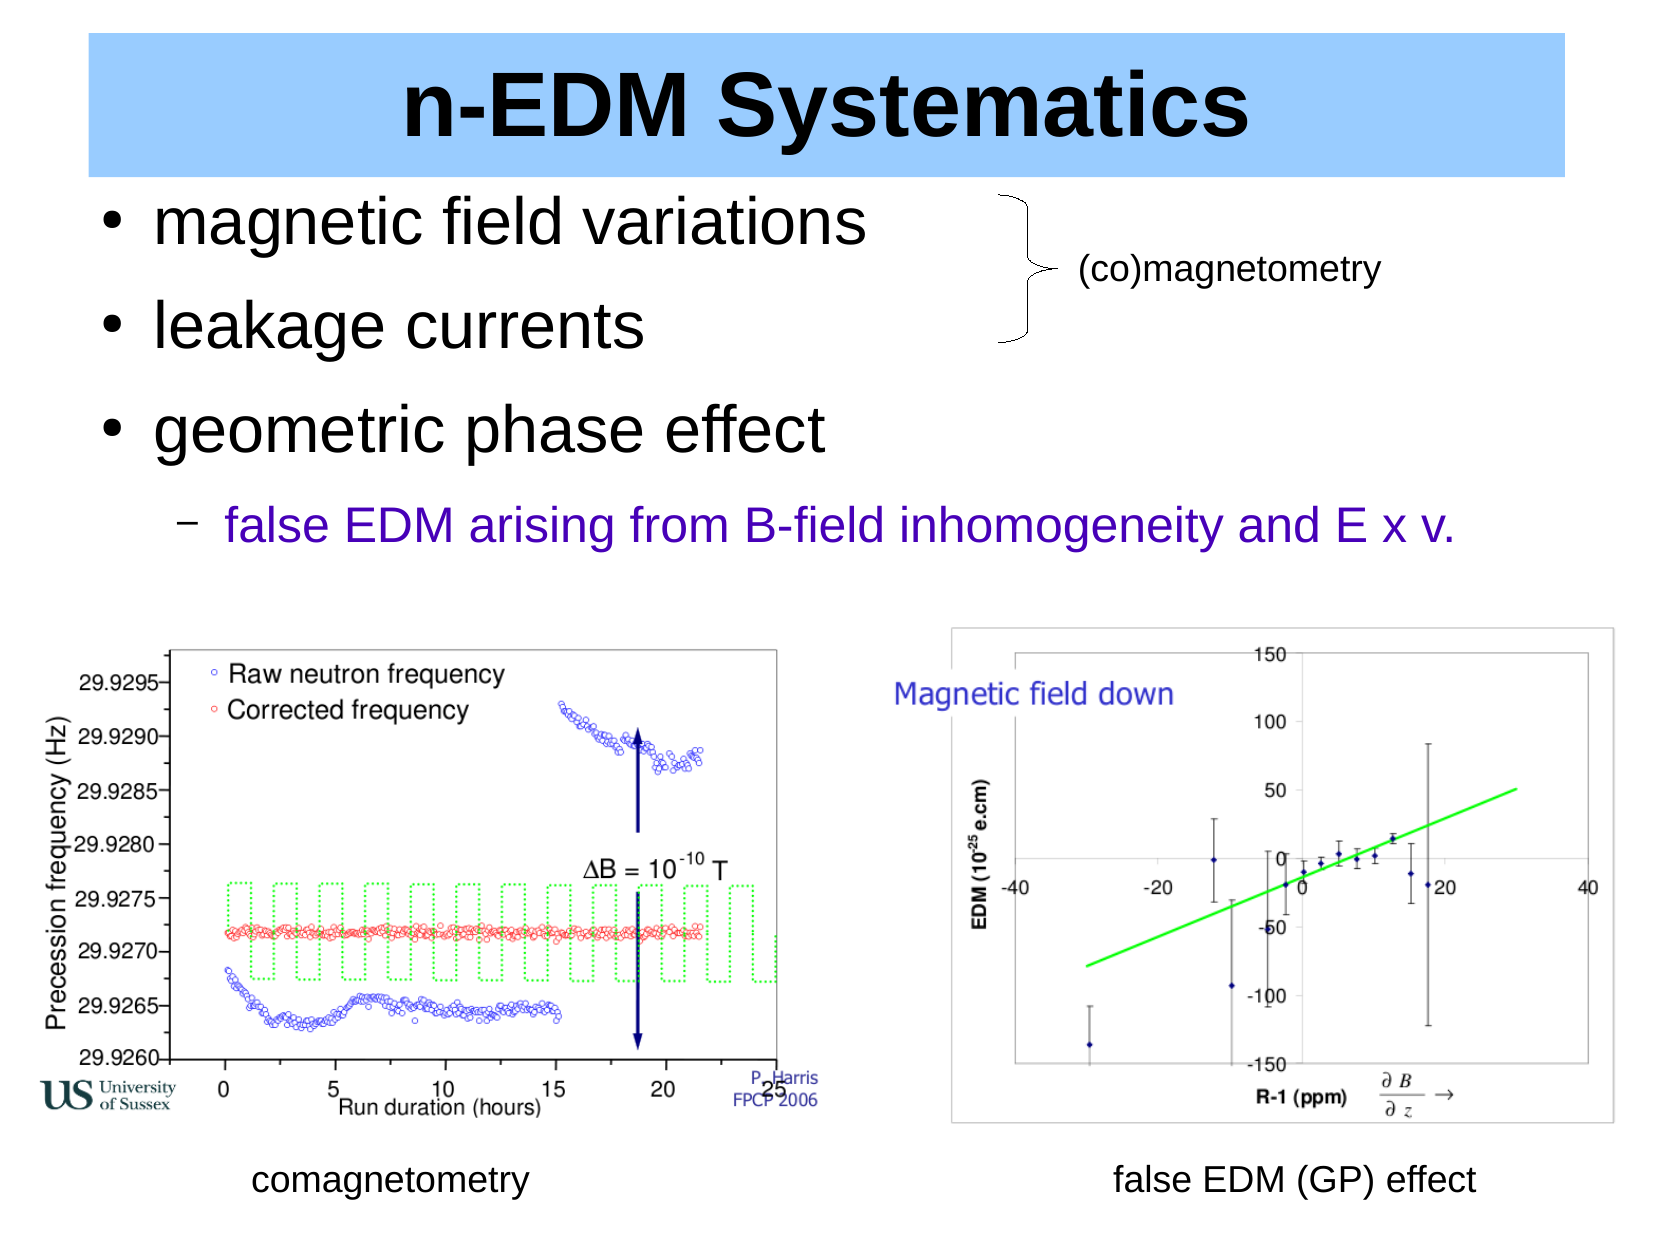

# n-EDM Systematics
magnetic field variations
leakage currents
geometric phase effect
false EDM arising from B-field inhomogeneity and E x v.
(co)magnetometry
comagnetometry
false EDM (GP) effect